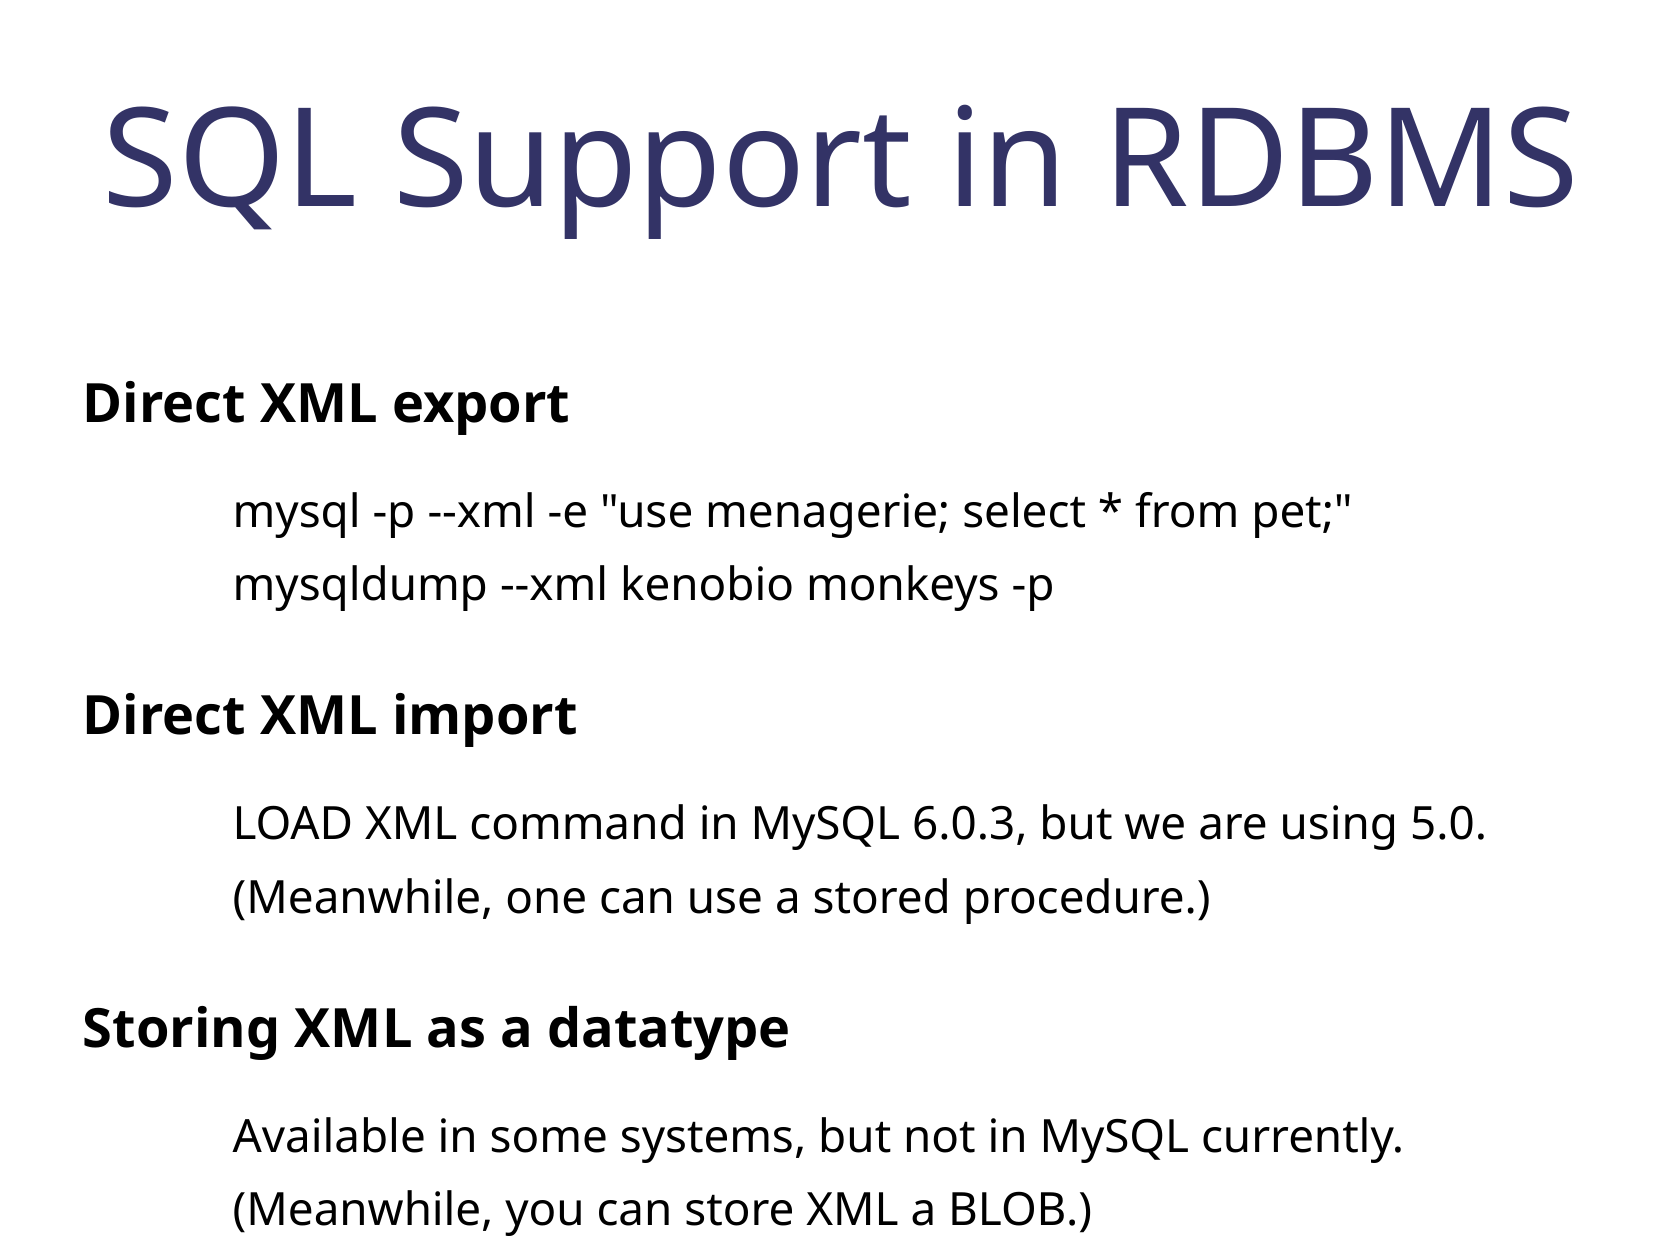

# SQL Support in RDBMS
Direct XML export
		mysql -p --xml -e "use menagerie; select * from pet;"
		mysqldump --xml kenobio monkeys -p
Direct XML import
		LOAD XML command in MySQL 6.0.3, but we are using 5.0.
		(Meanwhile, one can use a stored procedure.)
Storing XML as a datatype
		Available in some systems, but not in MySQL currently.
		(Meanwhile, you can store XML a BLOB.)